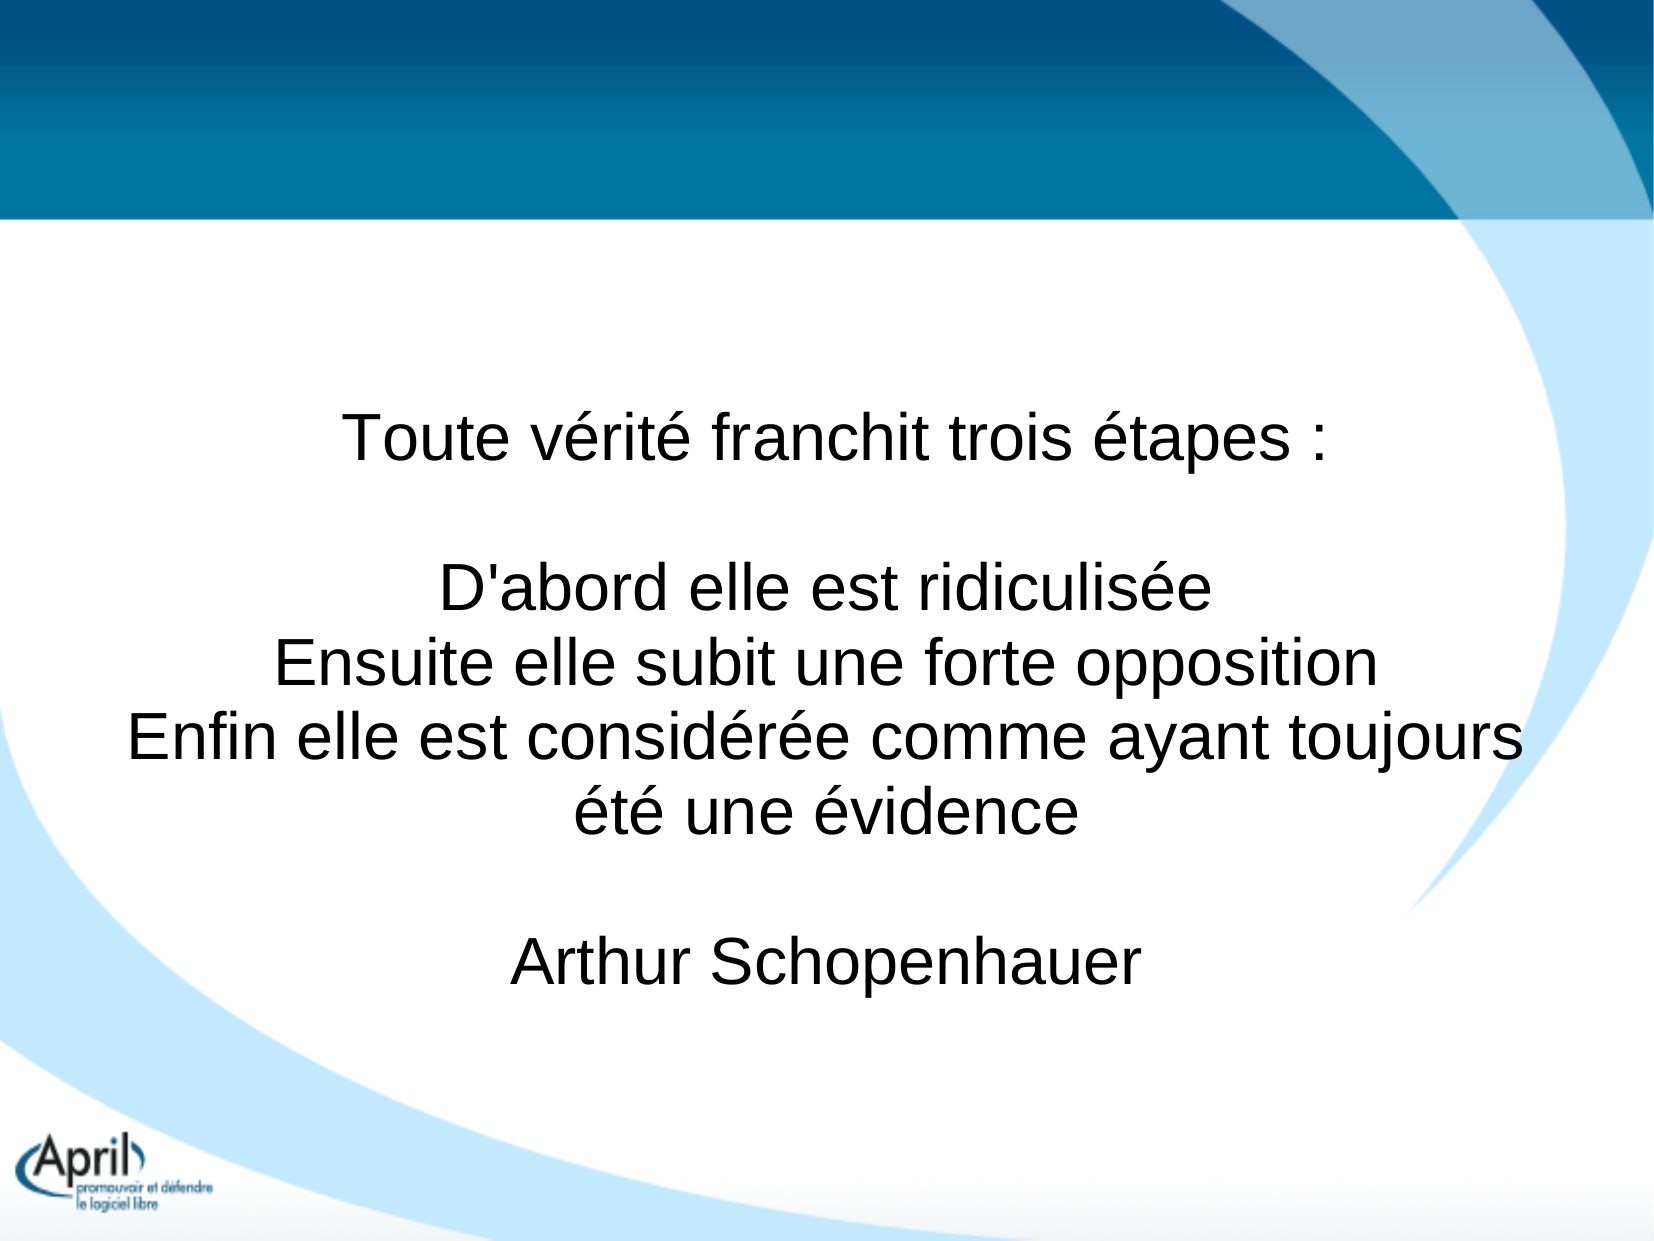

#
 Toute vérité franchit trois étapes :
D'abord elle est ridiculisée
Ensuite elle subit une forte opposition
Enfin elle est considérée comme ayant toujours été une évidence
Arthur Schopenhauer